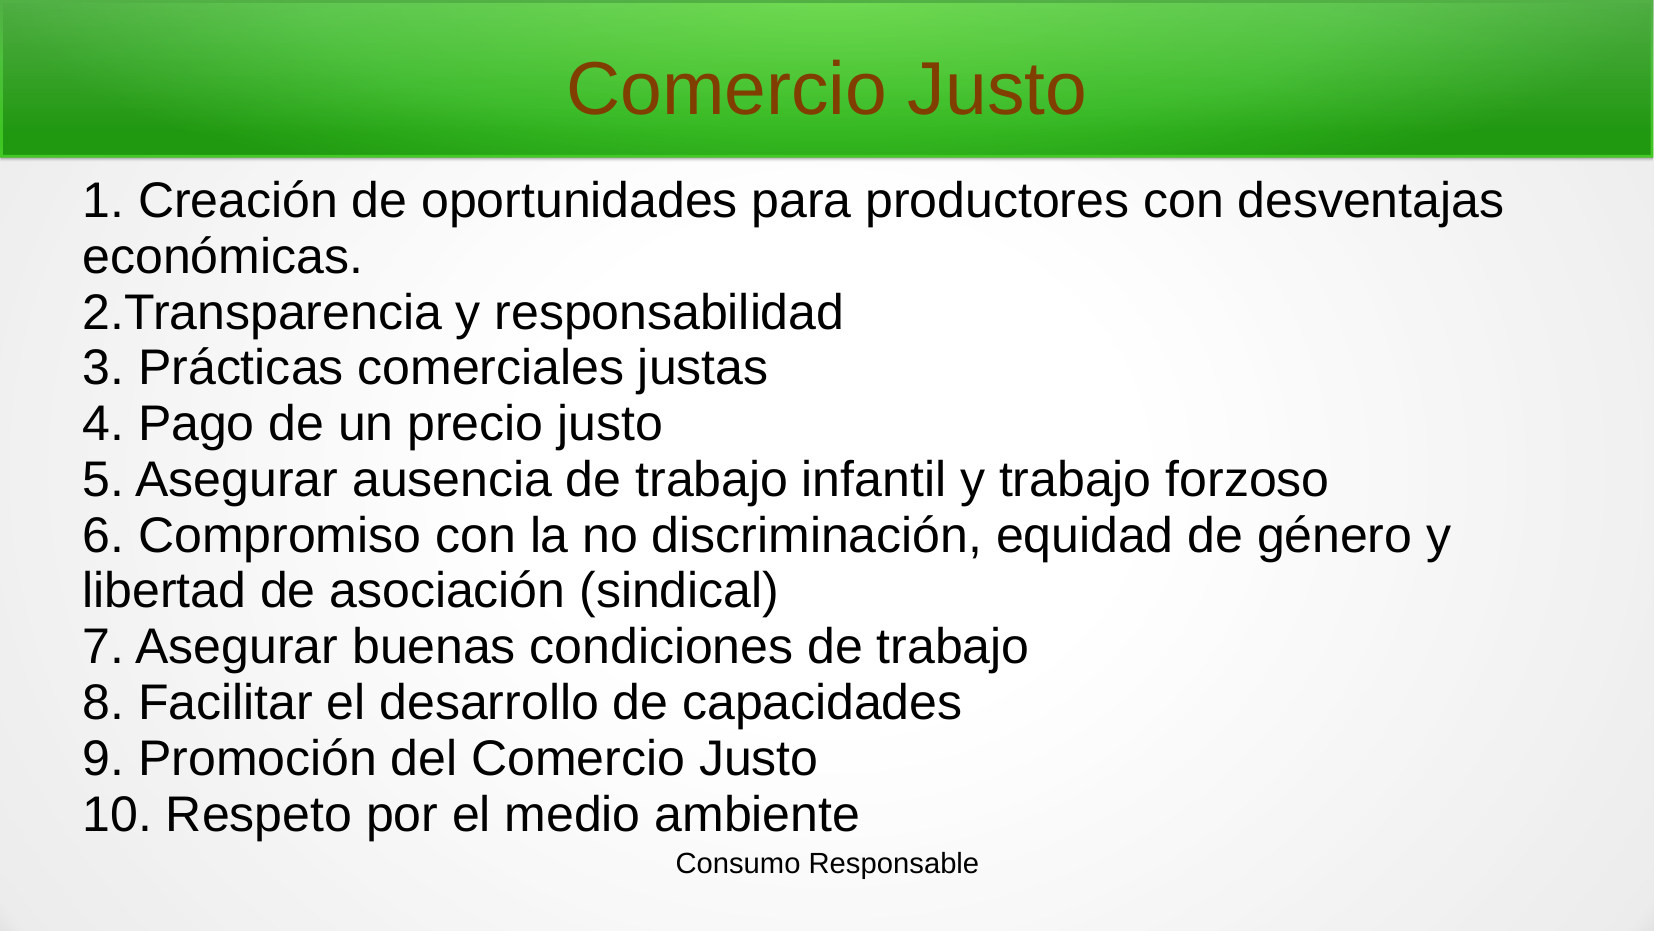

# Comercio Justo
1. Creación de oportunidades para productores con desventajas económicas.
2.Transparencia y responsabilidad
3. Prácticas comerciales justas
4. Pago de un precio justo
5. Asegurar ausencia de trabajo infantil y trabajo forzoso
6. Compromiso con la no discriminación, equidad de género y libertad de asociación (sindical)
7. Asegurar buenas condiciones de trabajo
8. Facilitar el desarrollo de capacidades
9. Promoción del Comercio Justo
10. Respeto por el medio ambiente
Consumo Responsable